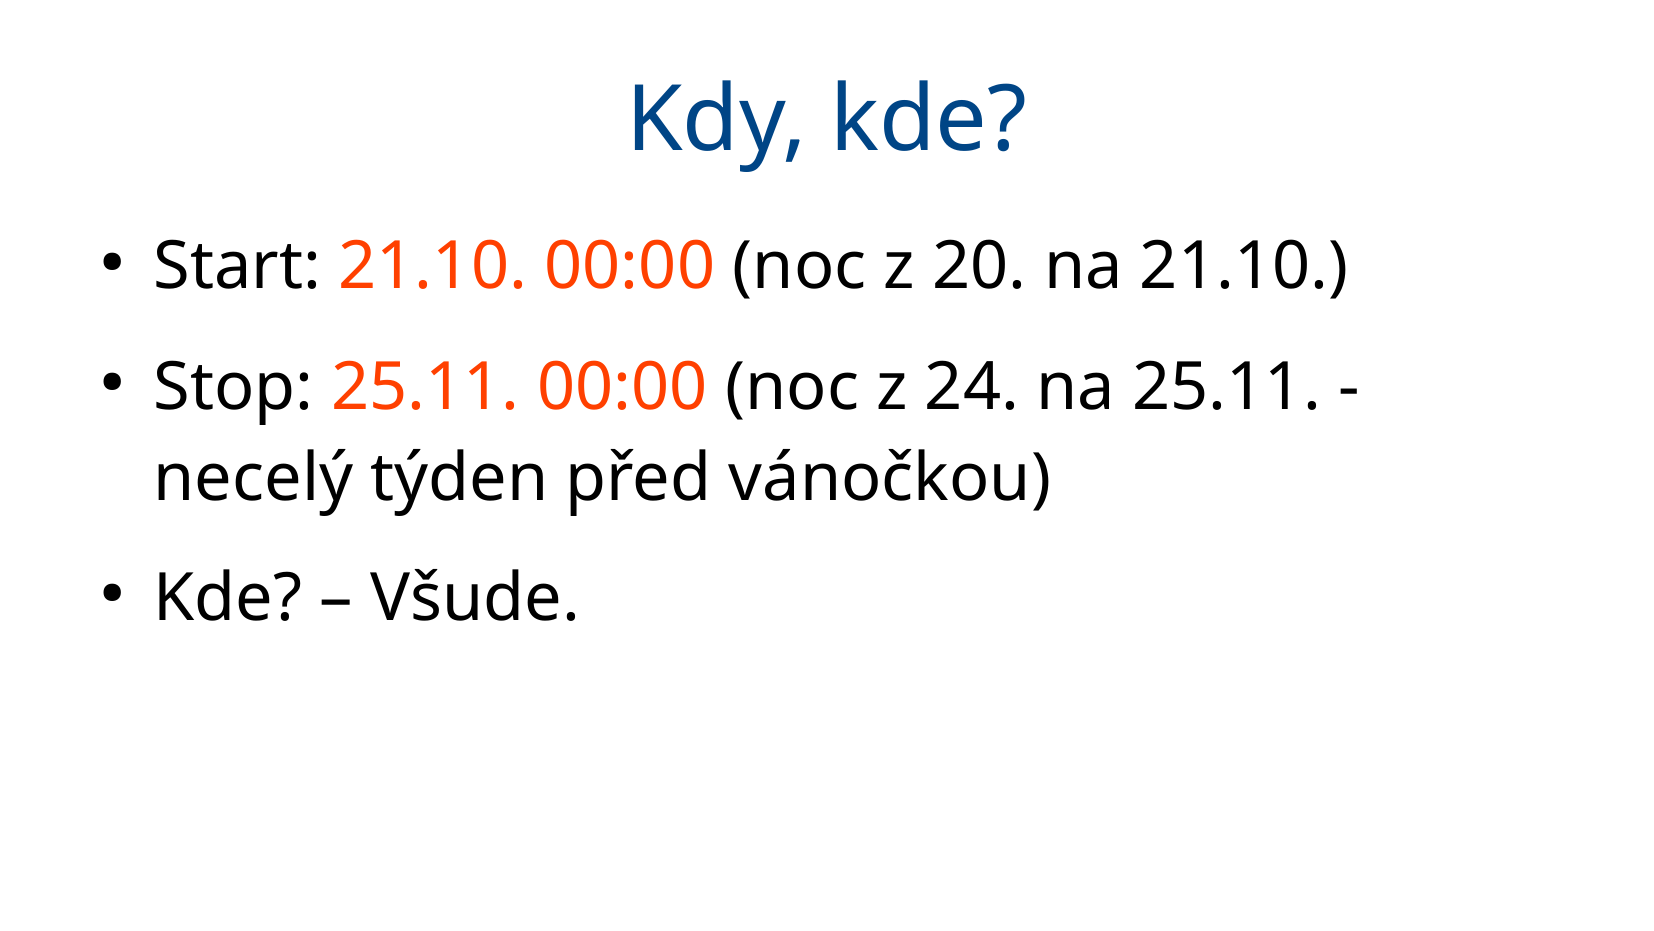

# Kdy, kde?
Start: 21.10. 00:00 (noc z 20. na 21.10.)
Stop: 25.11. 00:00 (noc z 24. na 25.11. - necelý týden před vánočkou)
Kde? – Všude.